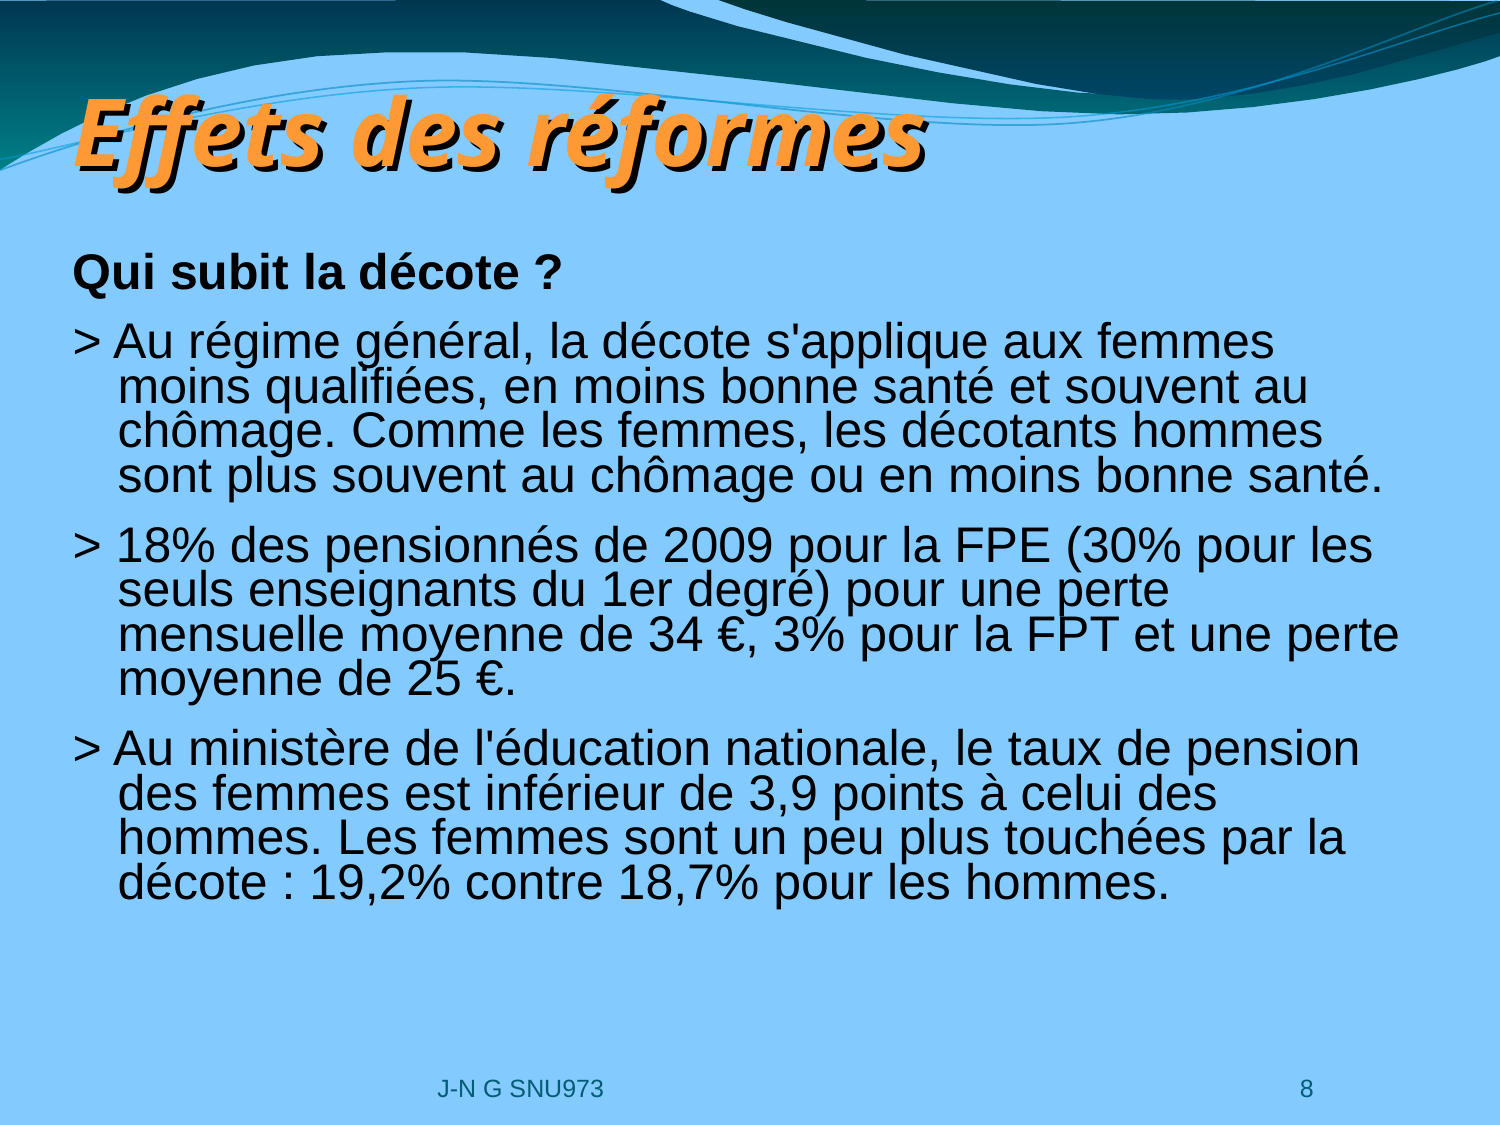

# Effets des réformes
Qui subit la décote ?
> Au régime général, la décote s'applique aux femmes moins qualifiées, en moins bonne santé et souvent au chômage. Comme les femmes, les décotants hommes sont plus souvent au chômage ou en moins bonne santé.
> 18% des pensionnés de 2009 pour la FPE (30% pour les seuls enseignants du 1er degré) pour une perte mensuelle moyenne de 34 €, 3% pour la FPT et une perte moyenne de 25 €.
> Au ministère de l'éducation nationale, le taux de pension des femmes est inférieur de 3,9 points à celui des hommes. Les femmes sont un peu plus touchées par la décote : 19,2% contre 18,7% pour les hommes.
J-N G SNU973